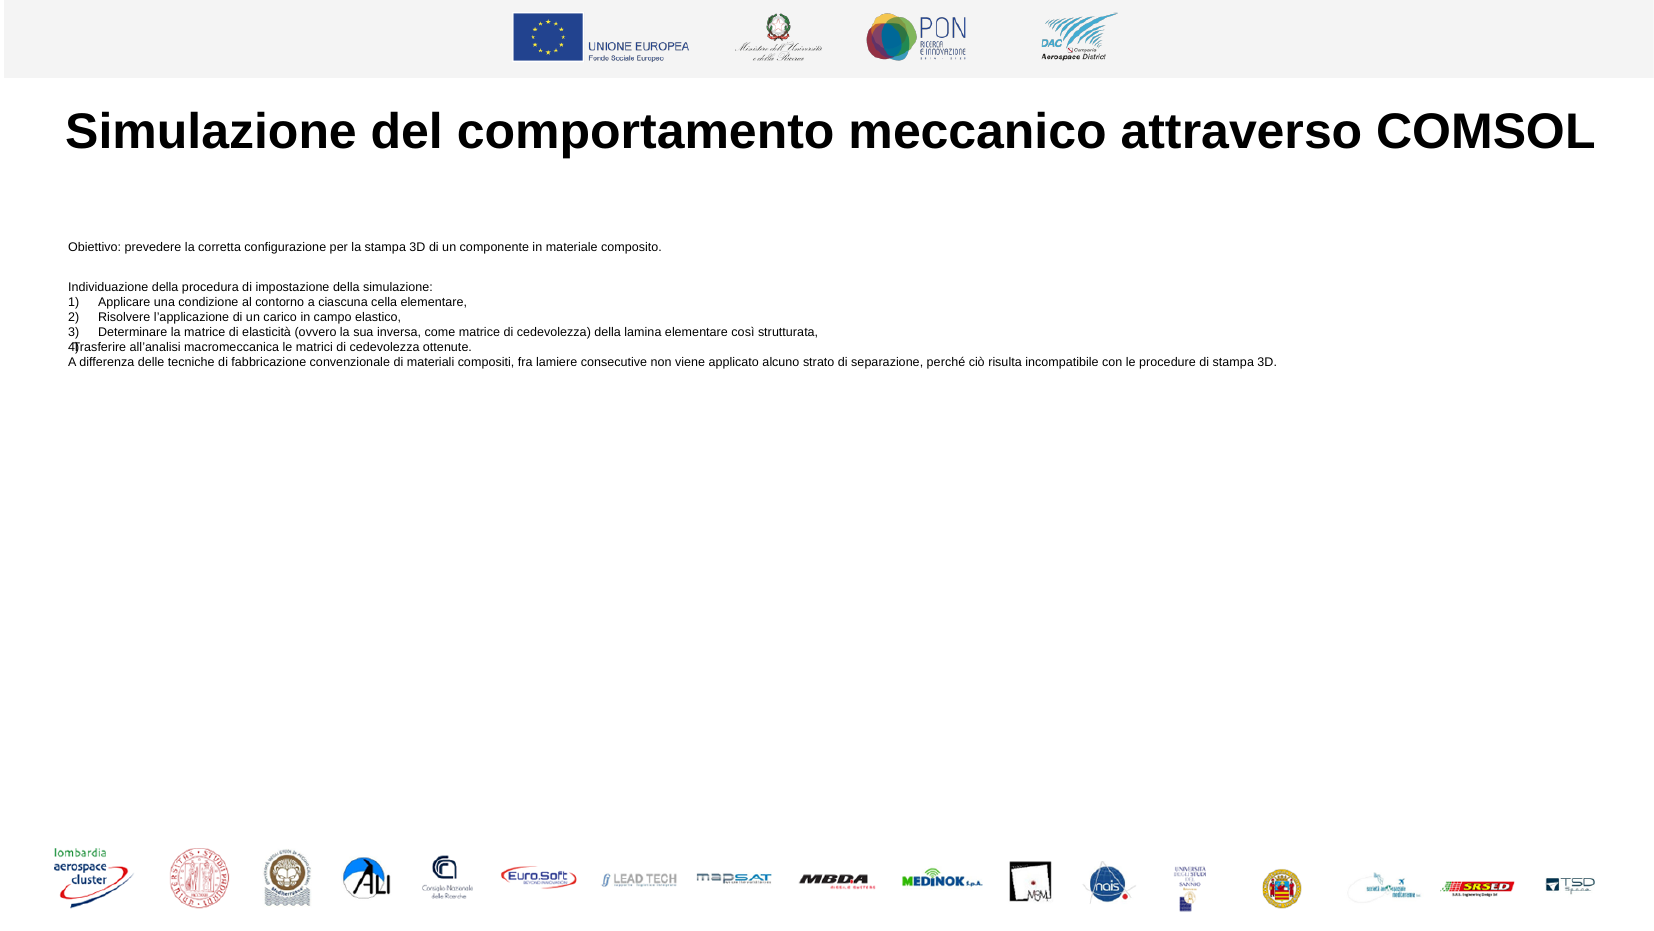

Simulazione del comportamento meccanico attraverso COMSOL
Obiettivo: prevedere la corretta configurazione per la stampa 3D di un componente in materiale composito.
Individuazione della procedura di impostazione della simulazione:
1)	Applicare una condizione al contorno a ciascuna cella elementare,
2)	Risolvere l’applicazione di un carico in campo elastico,
3)	Determinare la matrice di elasticità (ovvero la sua inversa, come matrice di cedevolezza) della lamina elementare così strutturata,
Trasferire all’analisi macromeccanica le matrici di cedevolezza ottenute.
A differenza delle tecniche di fabbricazione convenzionale di materiali compositi, fra lamiere consecutive non viene applicato alcuno strato di separazione, perché ciò risulta incompatibile con le procedure di stampa 3D.